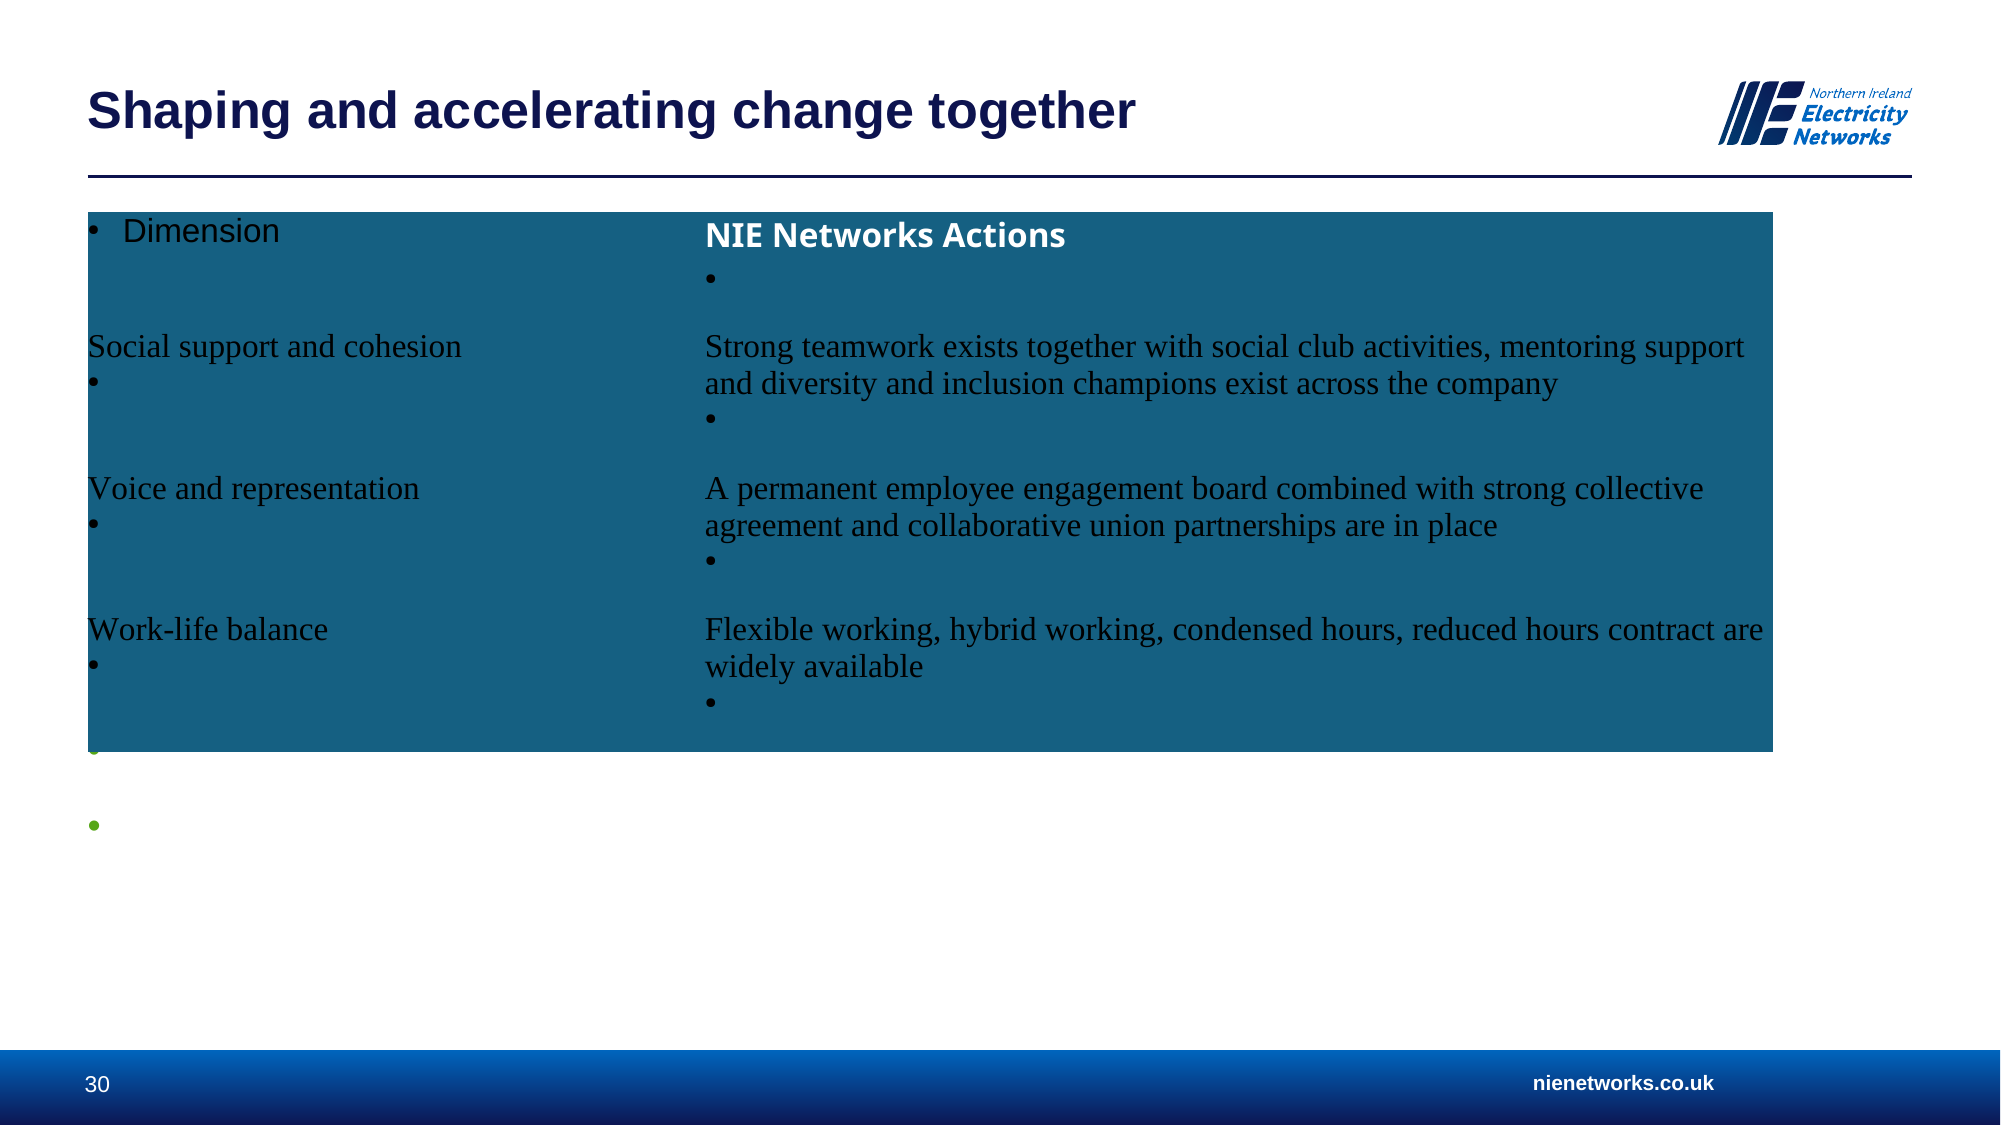

# Shaping and accelerating change together
| Dimension | NIE Networks Actions |
| --- | --- |
| Social support and cohesion | Strong teamwork exists together with social club activities, mentoring support and diversity and inclusion champions exist across the company |
| Voice and representation | A permanent employee engagement board combined with strong collective agreement and collaborative union partnerships are in place |
| Work-life balance | Flexible working, hybrid working, condensed hours, reduced hours contract are widely available |